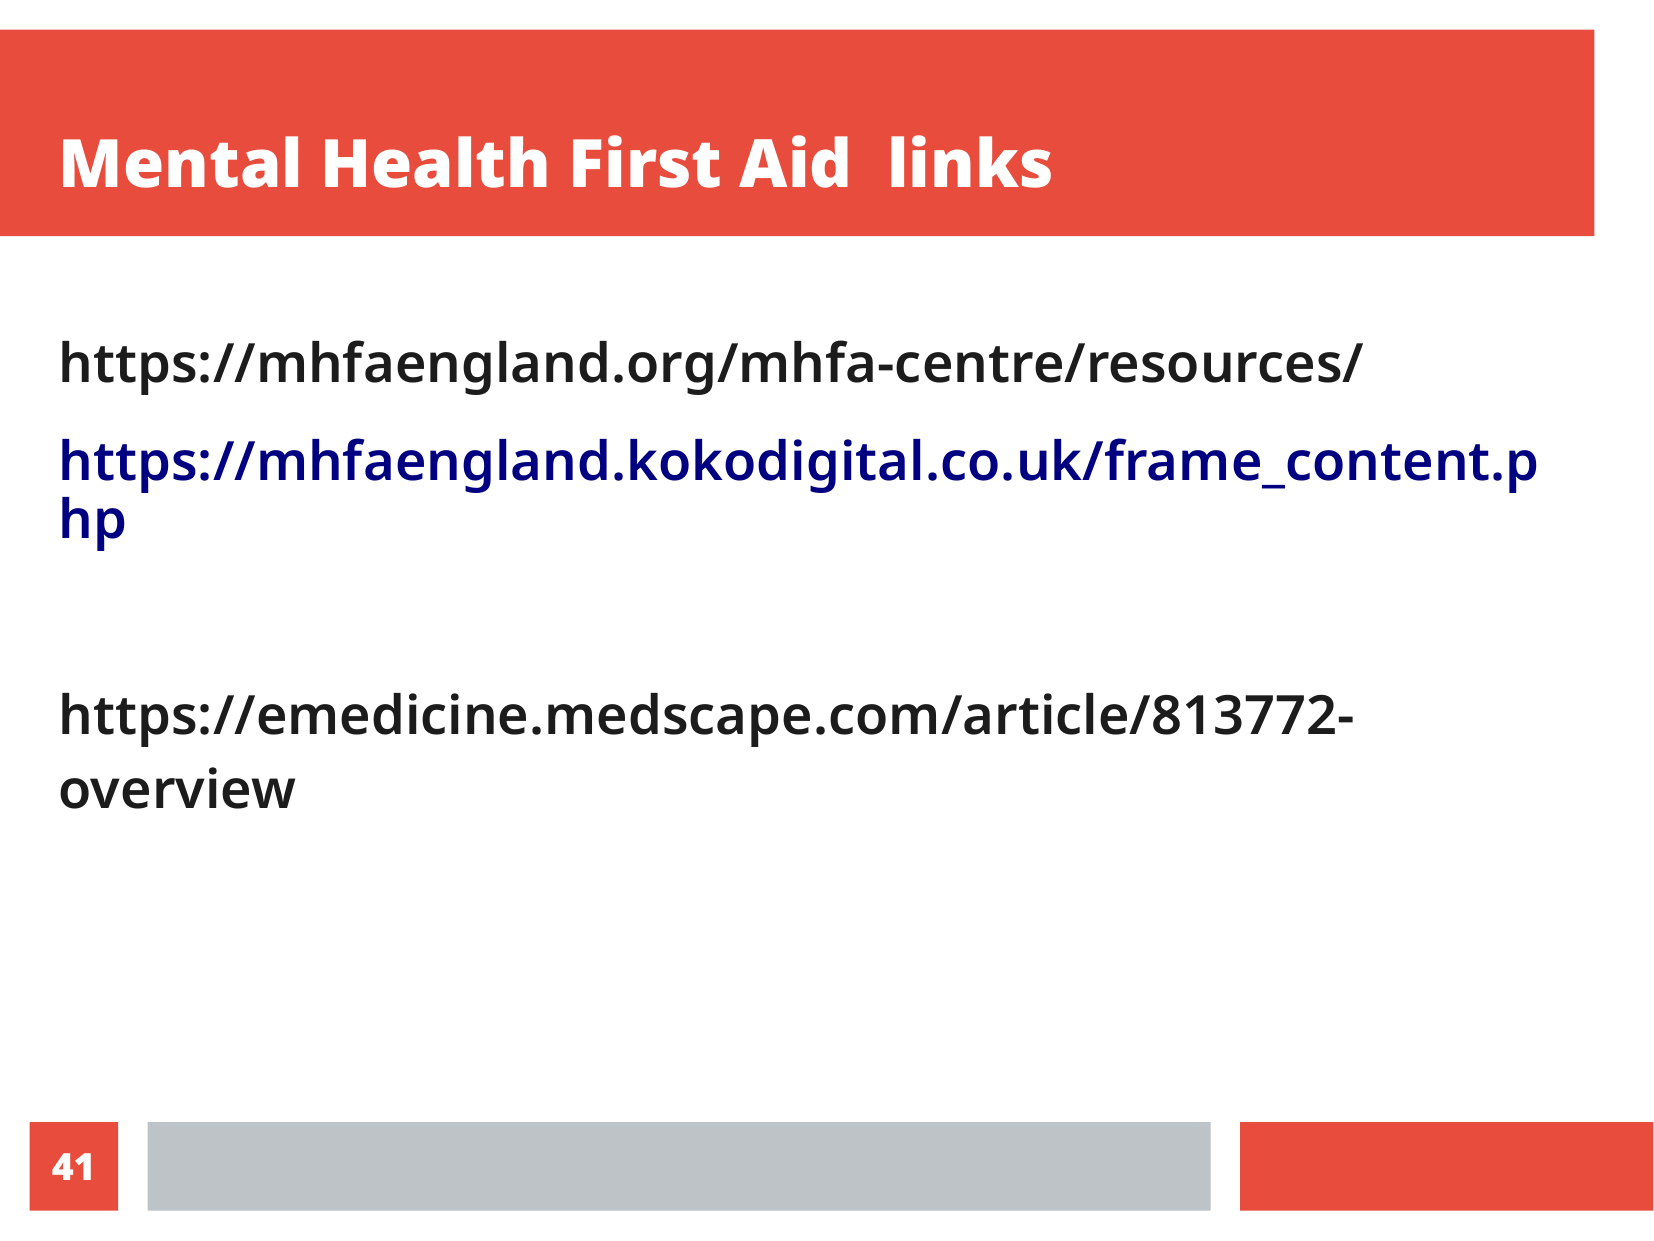

# Mental Health First Aid links
https://mhfaengland.org/mhfa-centre/resources/
https://mhfaengland.kokodigital.co.uk/frame_content.php
https://emedicine.medscape.com/article/813772-overview
41